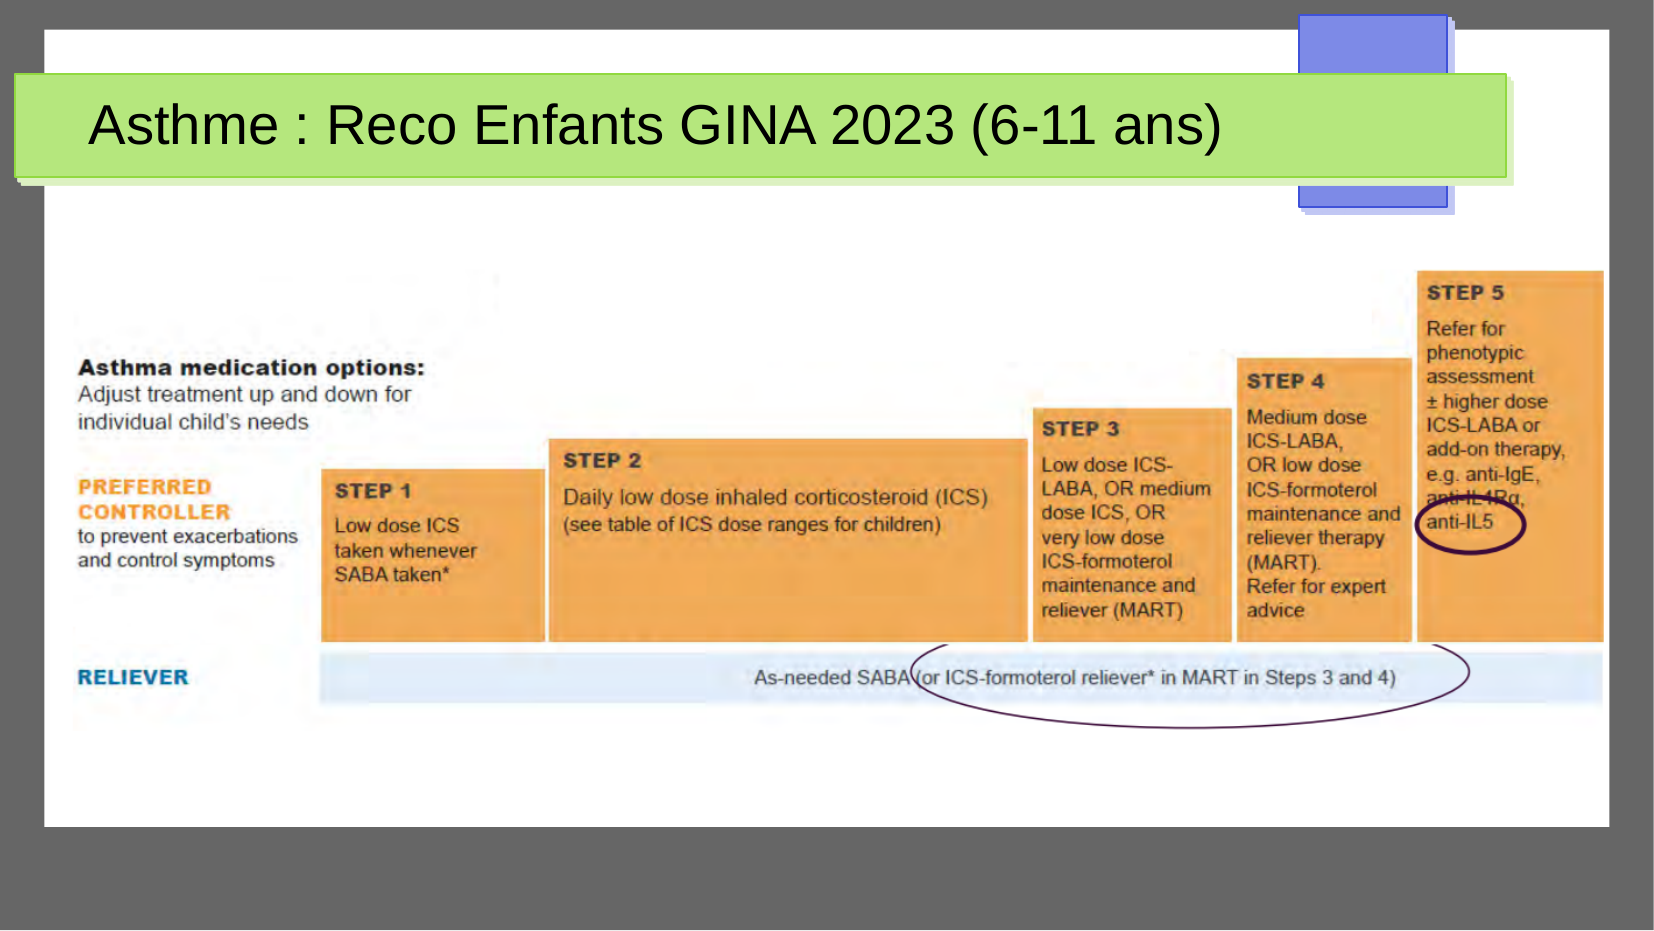

# Asthme : Reco Enfants GINA 2023 (6-11 ans)